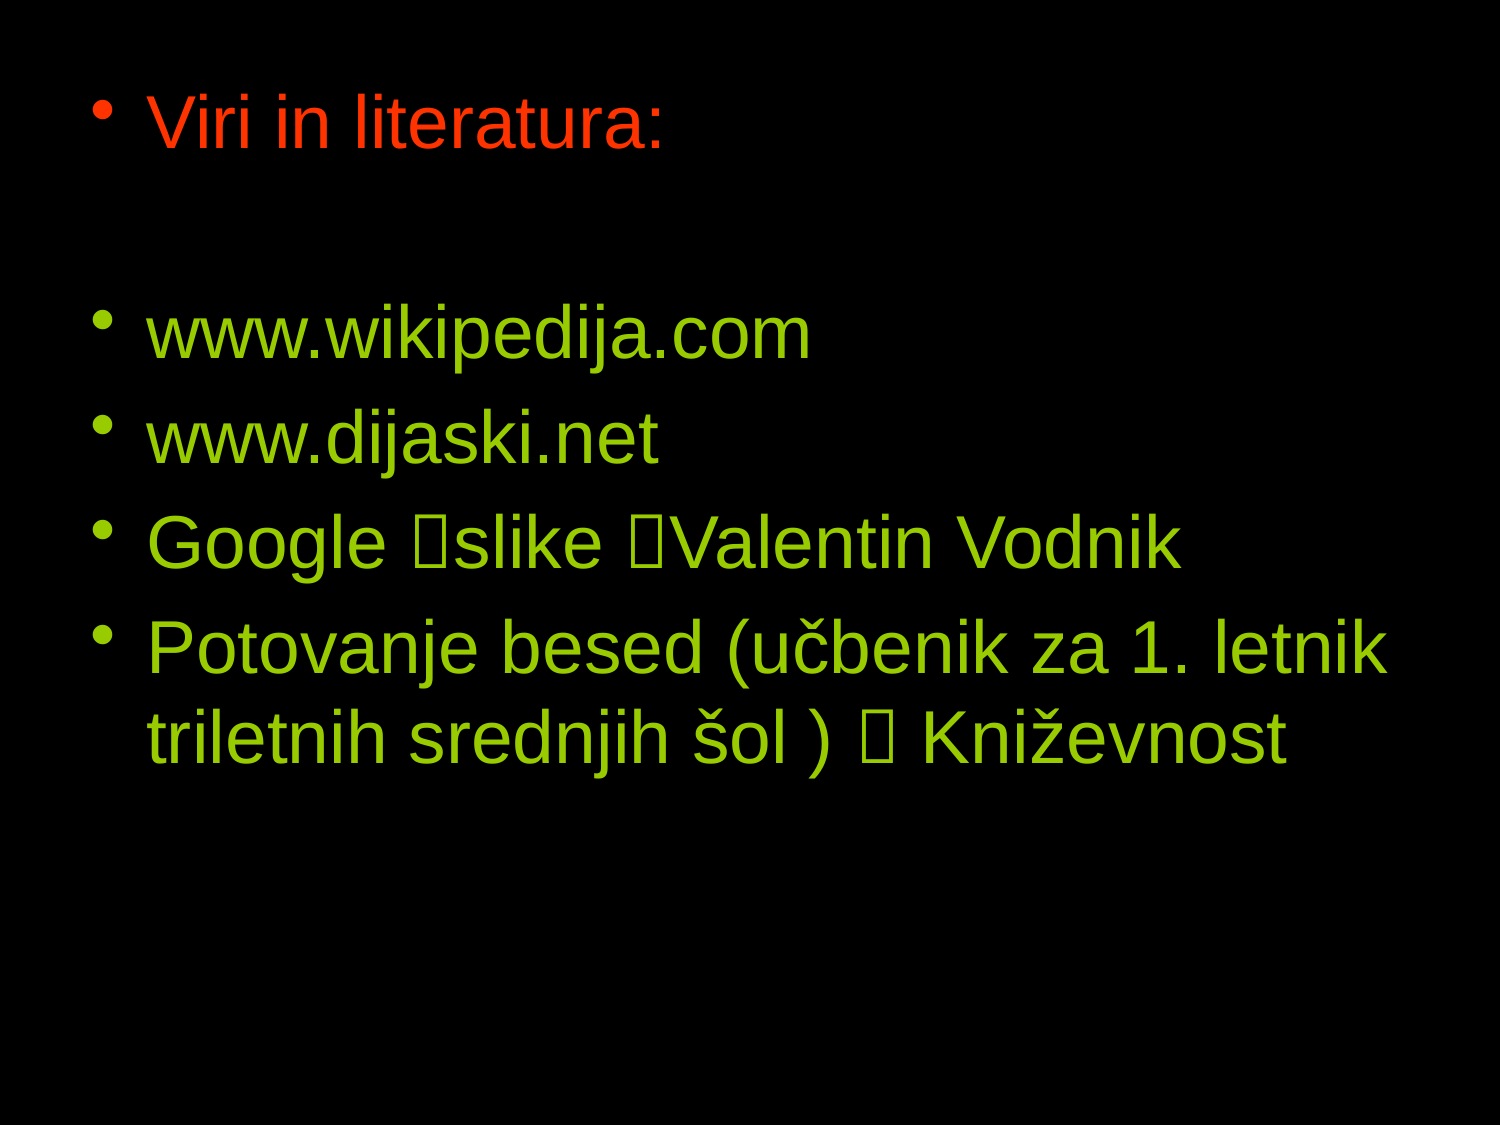

# Viri in literatura:
www.wikipedija.com
www.dijaski.net
Google slike Valentin Vodnik
Potovanje besed (učbenik za 1. letnik triletnih srednjih šol )  Kniževnost